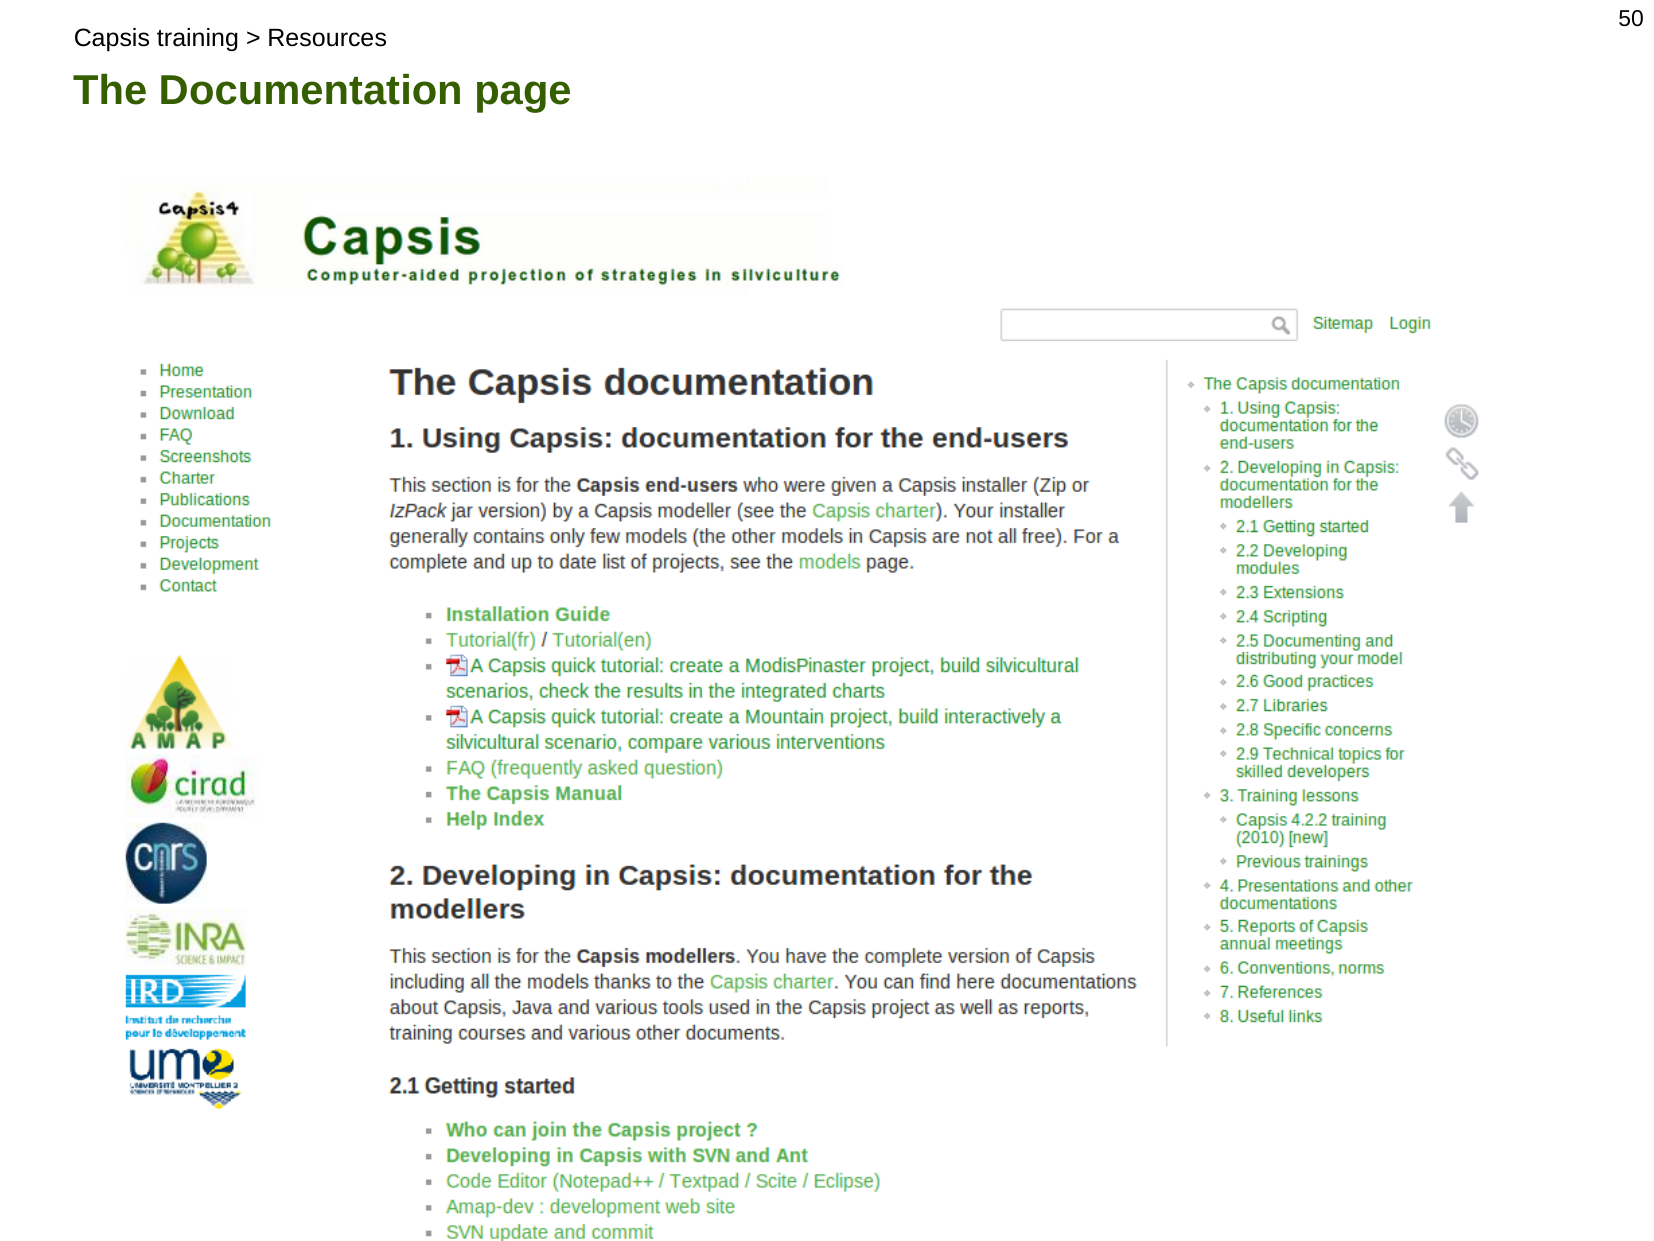

50
Capsis training > Resources
The Documentation page
The Capsis training - F. de Coligny - INRA AMAP - March 2014